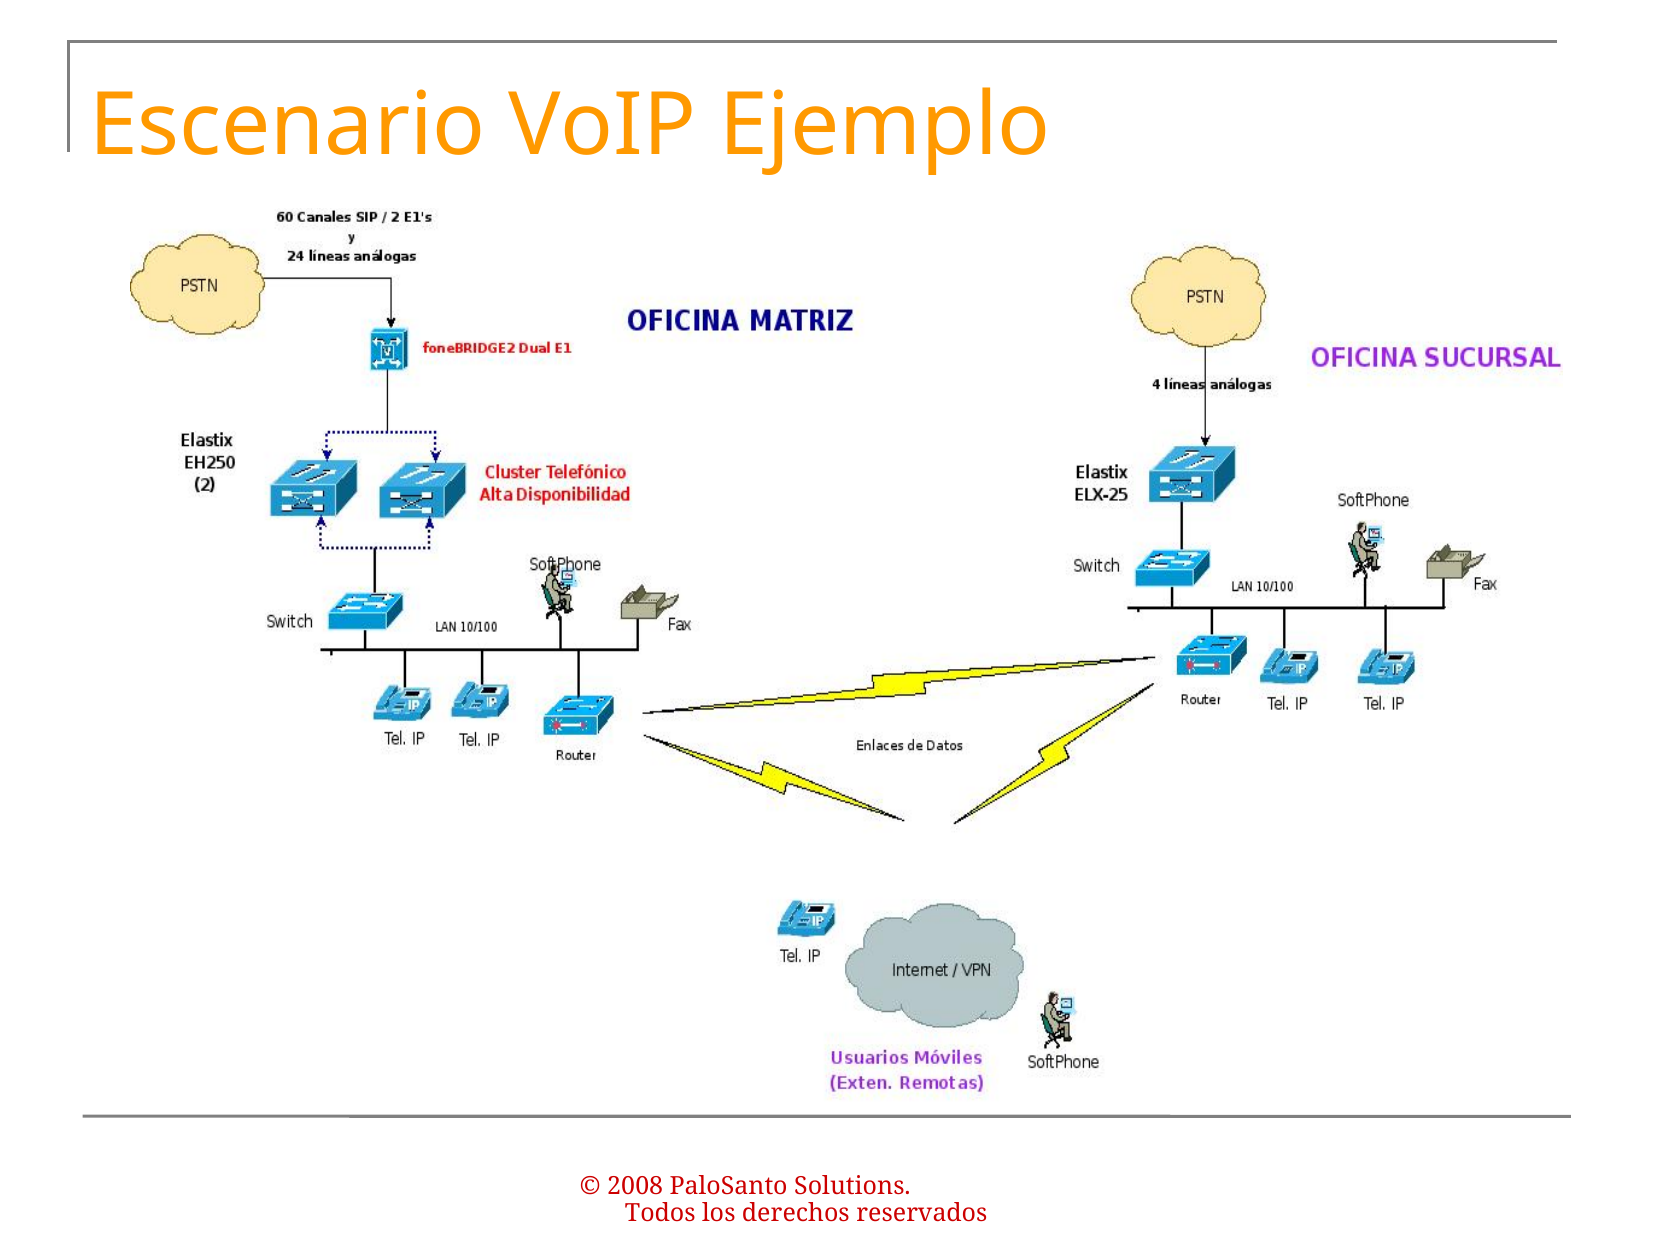

# Escenario VoIP Ejemplo
© 2008 PaloSanto Solutions. Todos los derechos reservados